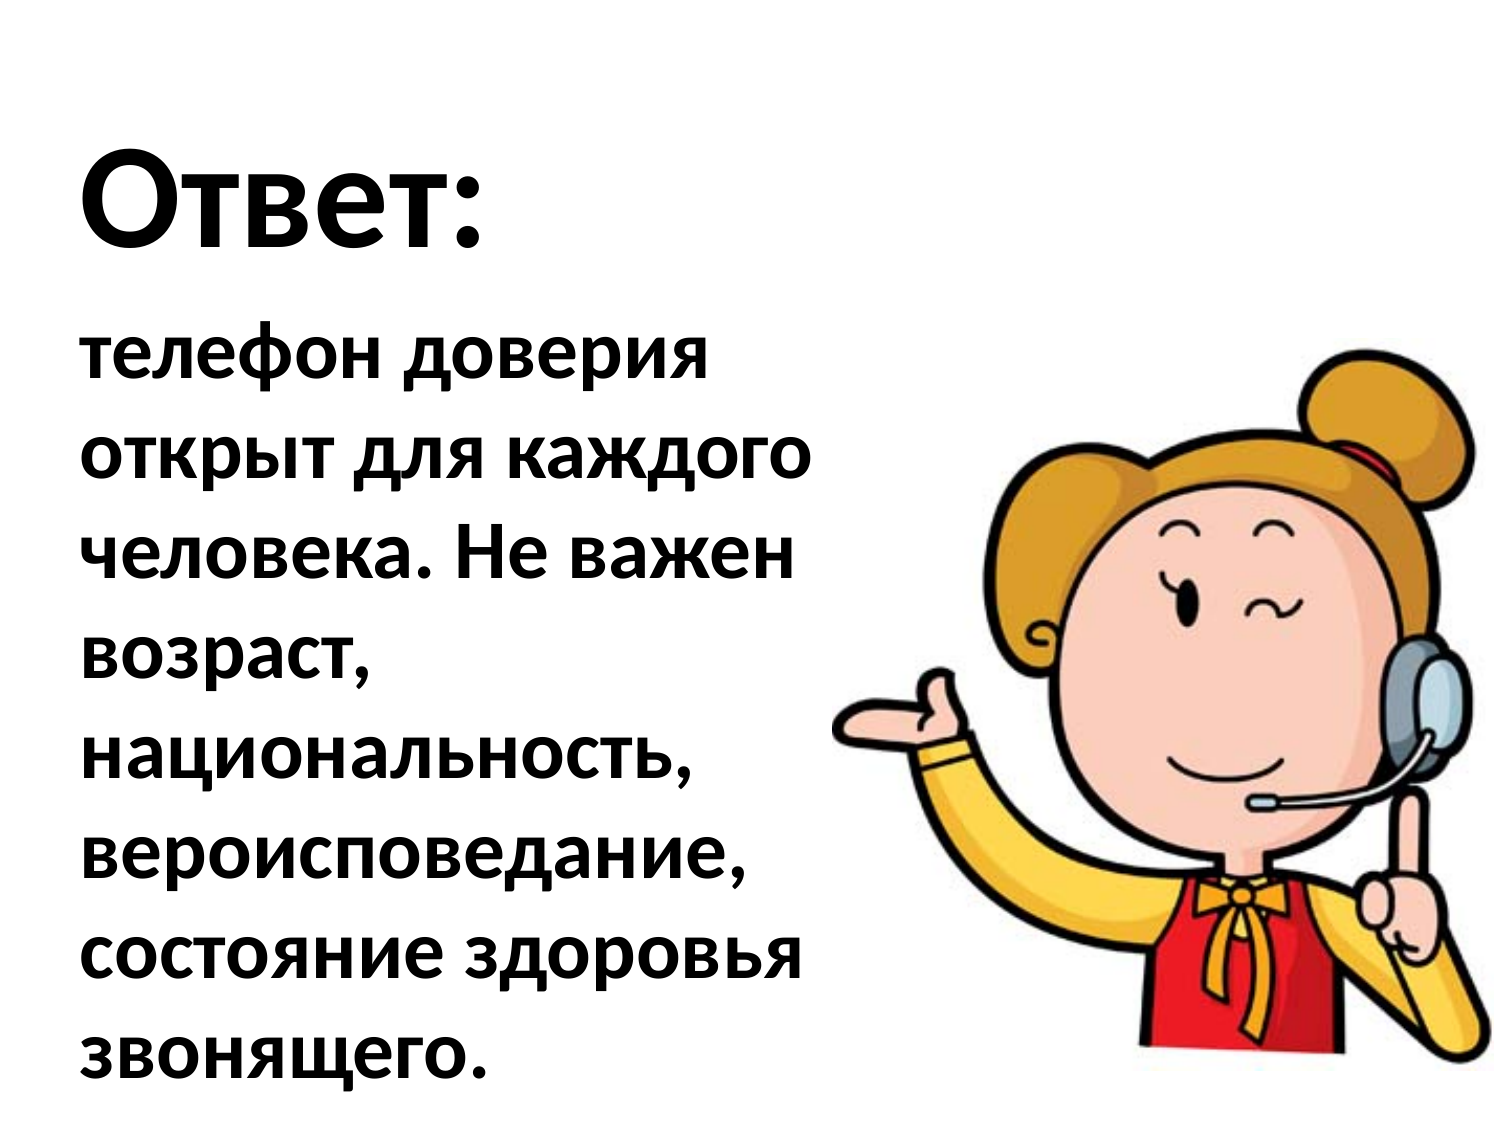

Ответ:
телефон доверия открыт для каждого человека. Не важен возраст, национальность, вероисповедание, состояние здоровья звонящего.